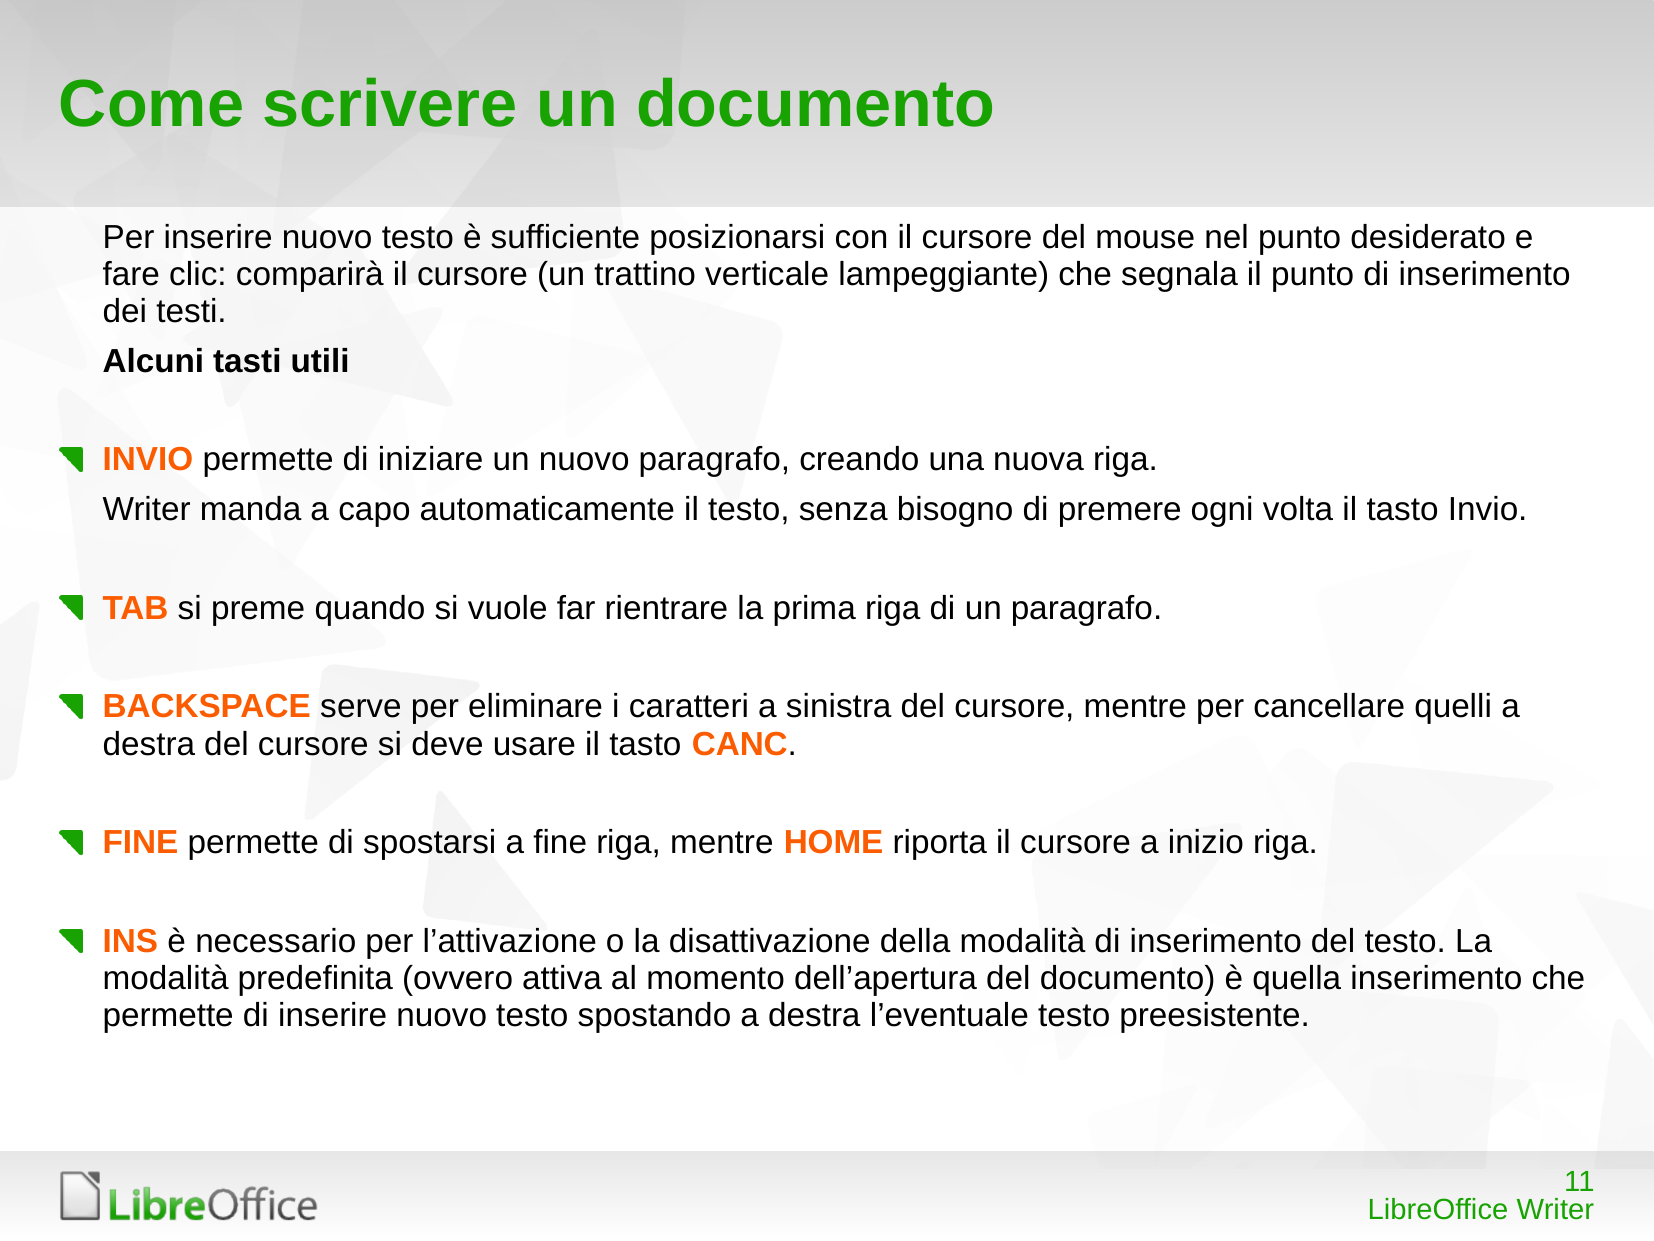

# Come scrivere un documento
Per inserire nuovo testo è sufficiente posizionarsi con il cursore del mouse nel punto desiderato e fare clic: comparirà il cursore (un trattino verticale lampeggiante) che segnala il punto di inserimento dei testi.
Alcuni tasti utili
INVIO permette di iniziare un nuovo paragrafo, creando una nuova riga.
Writer manda a capo automaticamente il testo, senza bisogno di premere ogni volta il tasto Invio.
TAB si preme quando si vuole far rientrare la prima riga di un paragrafo.
BACKSPACE serve per eliminare i caratteri a sinistra del cursore, mentre per cancellare quelli a destra del cursore si deve usare il tasto CANC.
FINE permette di spostarsi a fine riga, mentre HOME riporta il cursore a inizio riga.
INS è necessario per l’attivazione o la disattivazione della modalità di inserimento del testo. La modalità predefinita (ovvero attiva al momento dell’apertura del documento) è quella inserimento che permette di inserire nuovo testo spostando a destra l’eventuale testo preesistente.
11
LibreOffice Writer